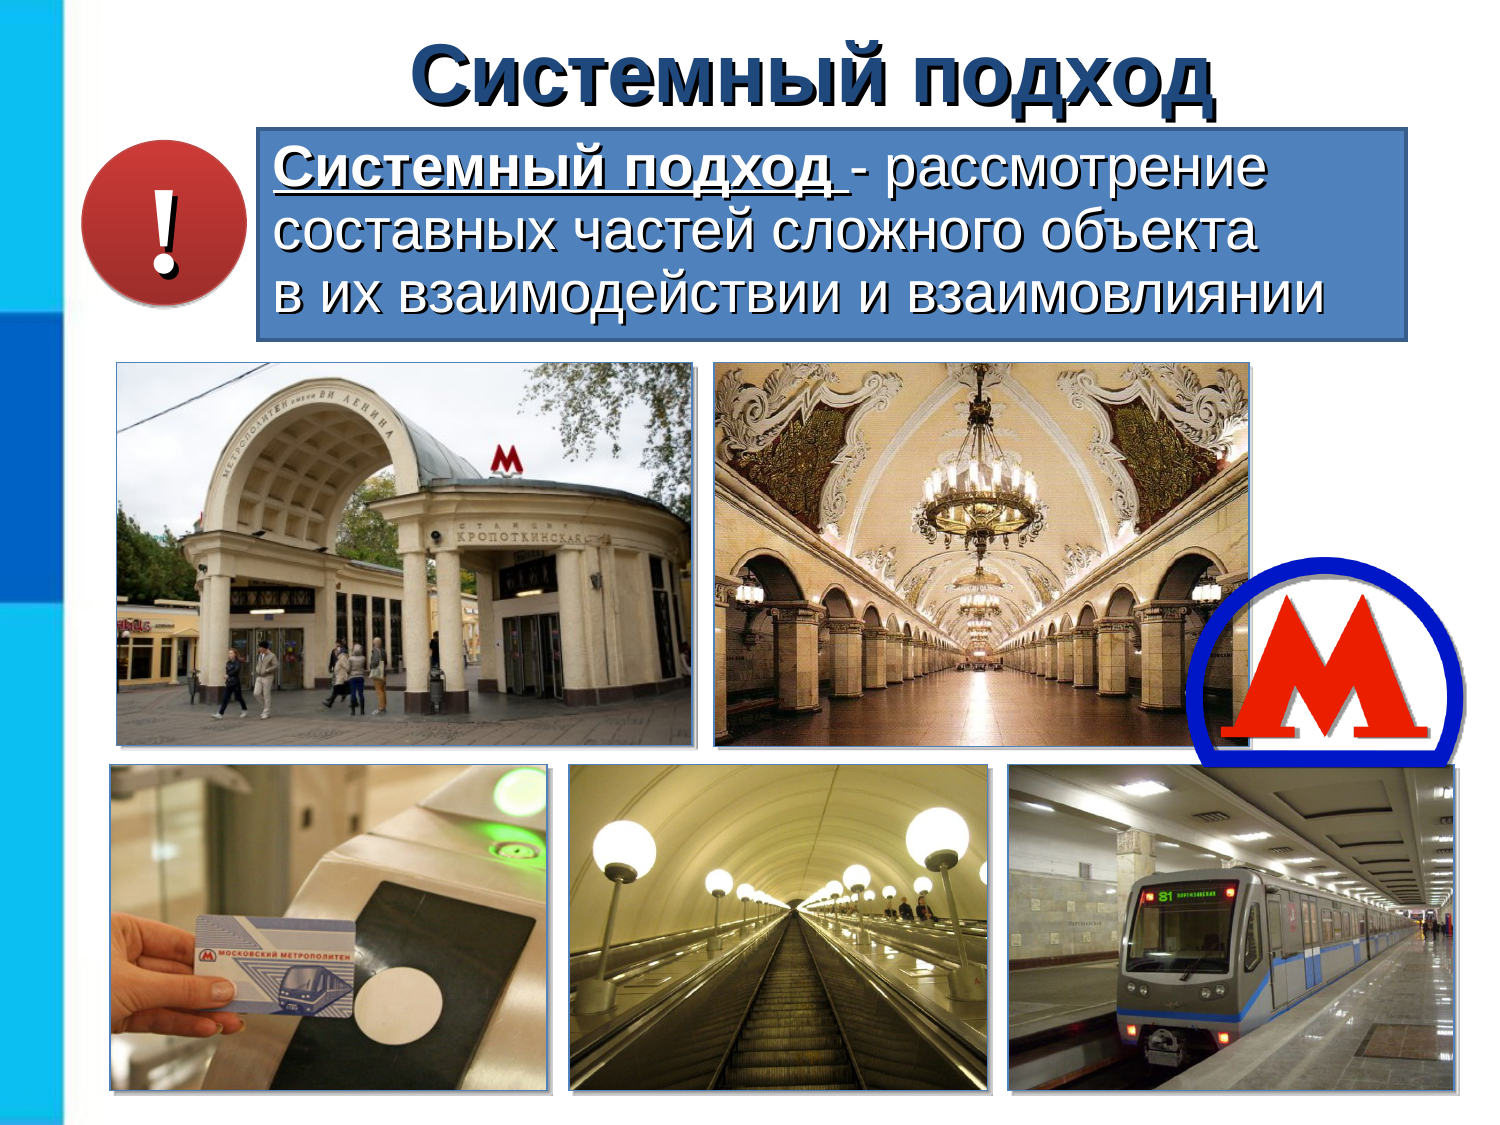

Системный подход
# Системный подход - рассмотрение составных частей сложного объекта в их взаимодействии и взаимовлиянии
!